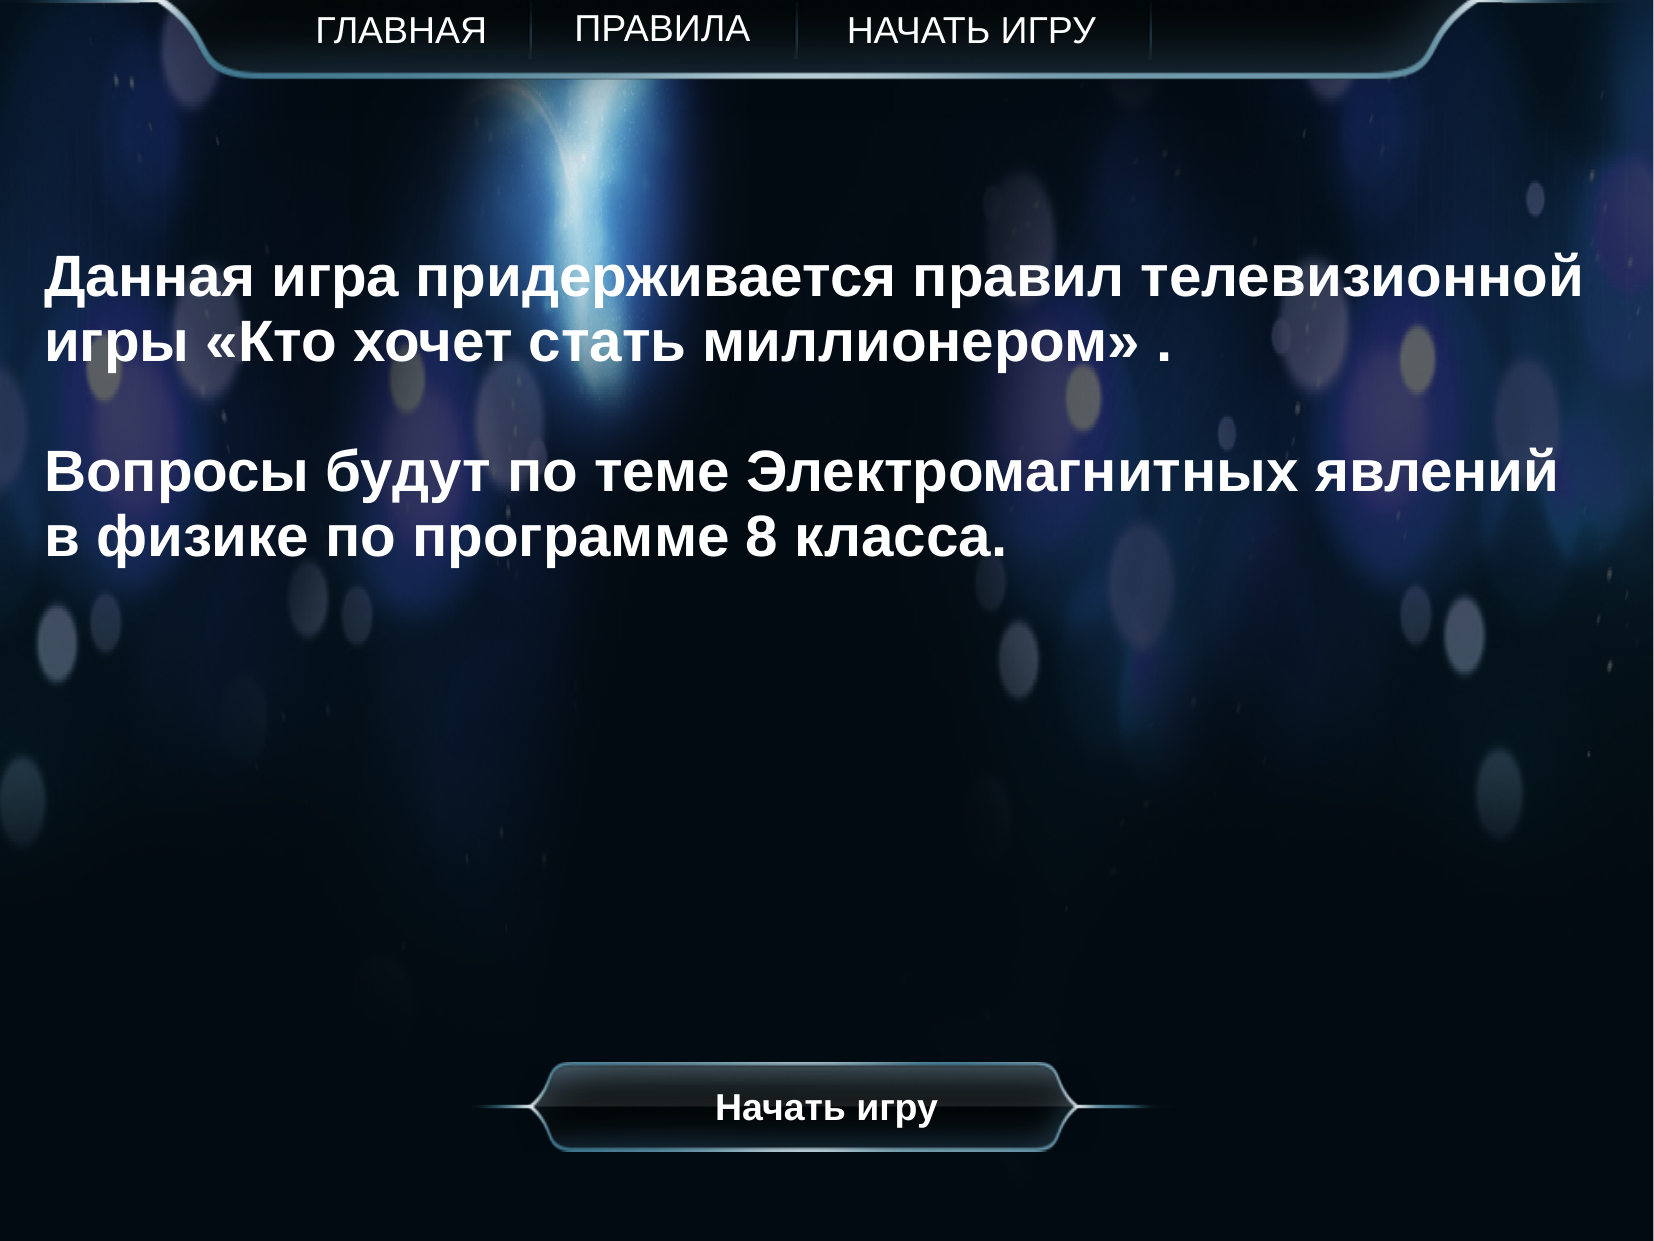

ПРАВИЛА
ГЛАВНАЯ
НАЧАТЬ ИГРУ
Данная игра придерживается правил телевизионной игры «Кто хочет стать миллионером» .
Вопросы будут по теме Электромагнитных явлений в физике по программе 8 класса.
Начать игру